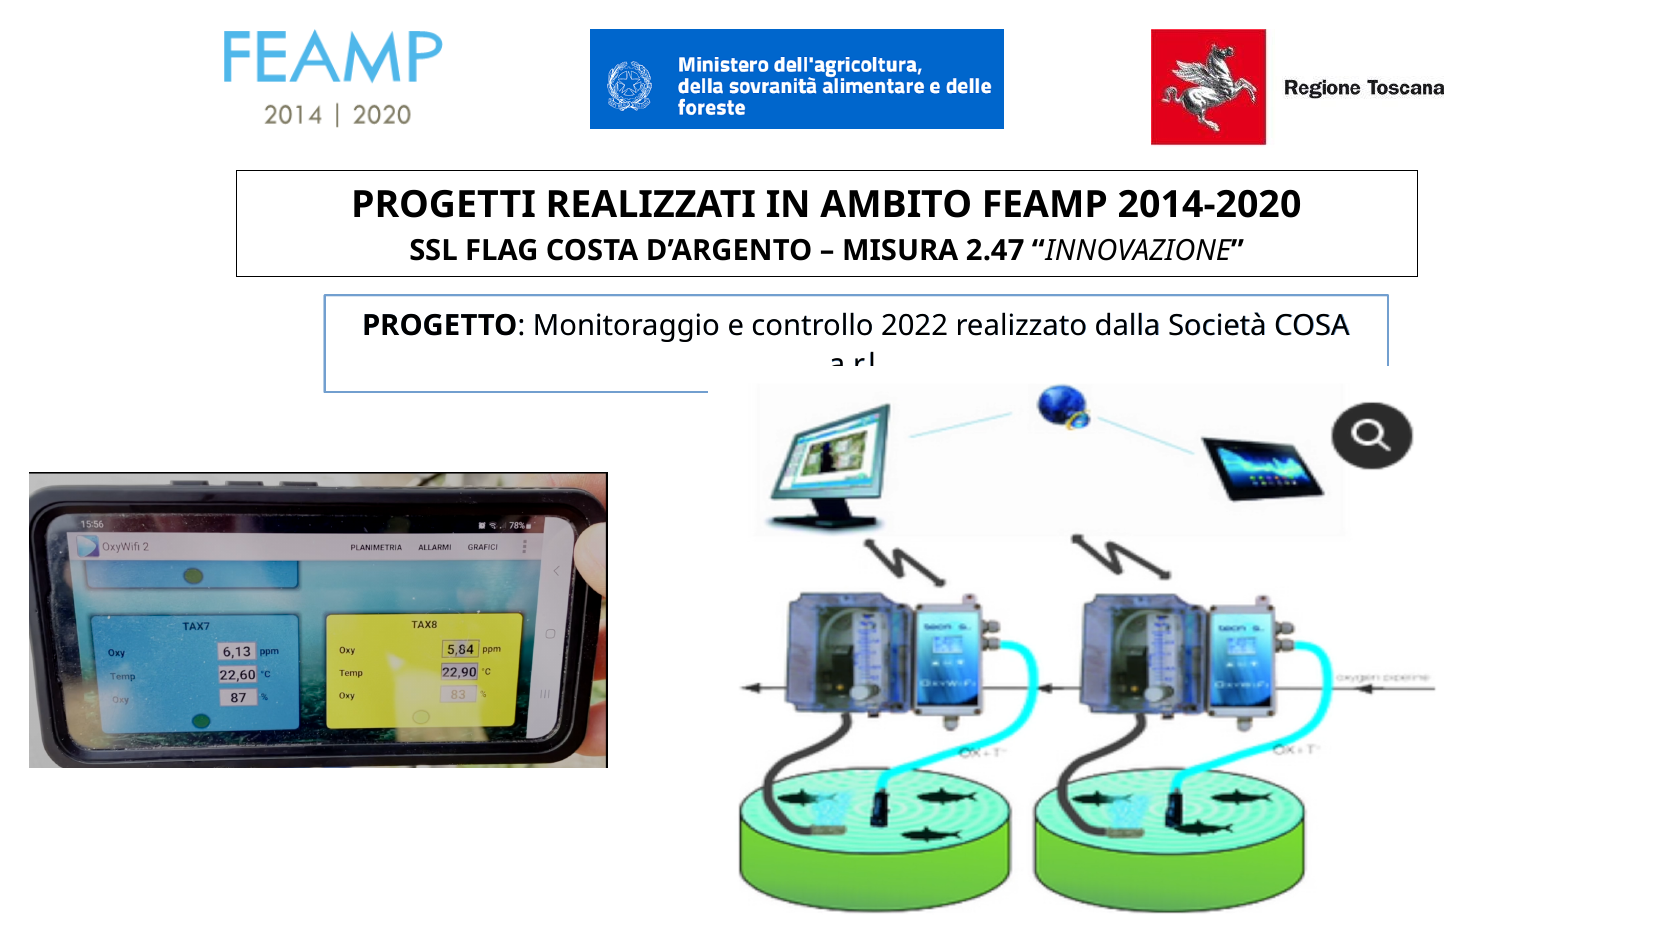

PROGETTI REALIZZATI IN AMBITO FEAMP 2014-2020
SSL FLAG COSTA D’ARGENTO – MISURA 2.47 “INNOVAZIONE”
PROGETTO: Monitoraggio e controllo 2022 realizzato dalla Società COSA a.r.l.